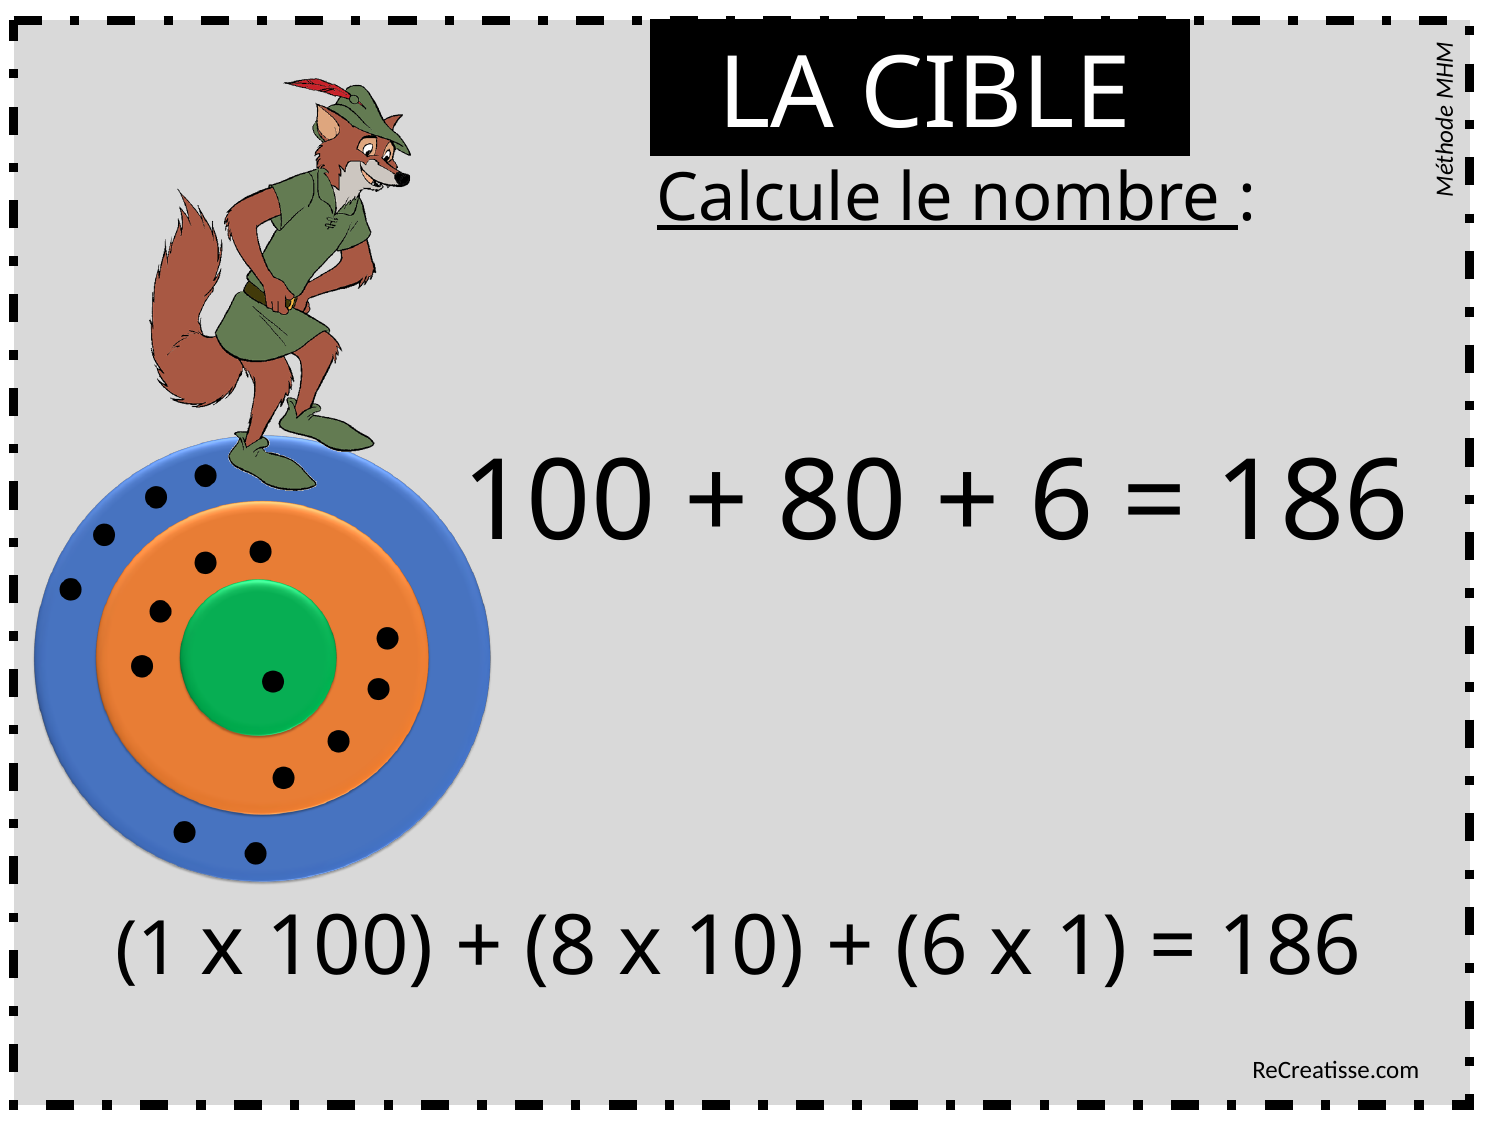

LA CIBLE
Méthode MHM
Calcule le nombre :
100 + 80 + 6 = 186
(1 x 100) + (8 x 10) + (6 x 1) = 186
ReCreatisse.com